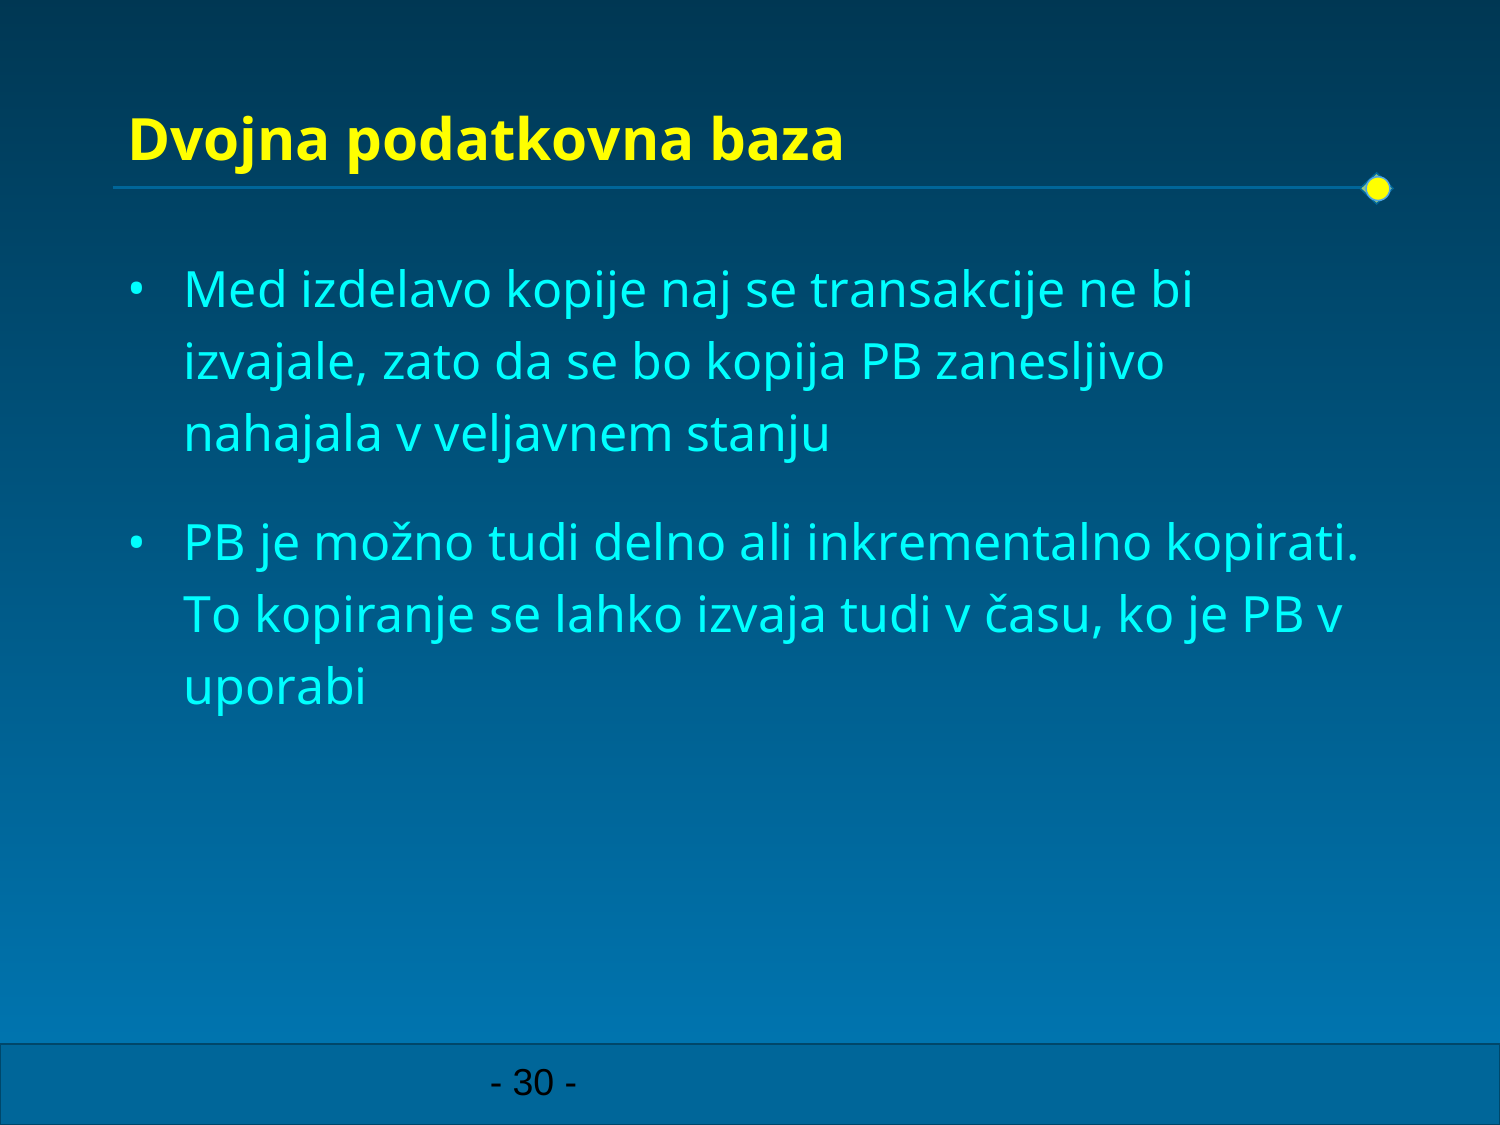

# Dvojna podatkovna baza
Med izdelavo kopije naj se transakcije ne bi izvajale, zato da se bo kopija PB zanesljivo nahajala v veljavnem stanju
PB je možno tudi delno ali inkrementalno kopirati. To kopiranje se lahko izvaja tudi v času, ko je PB v uporabi